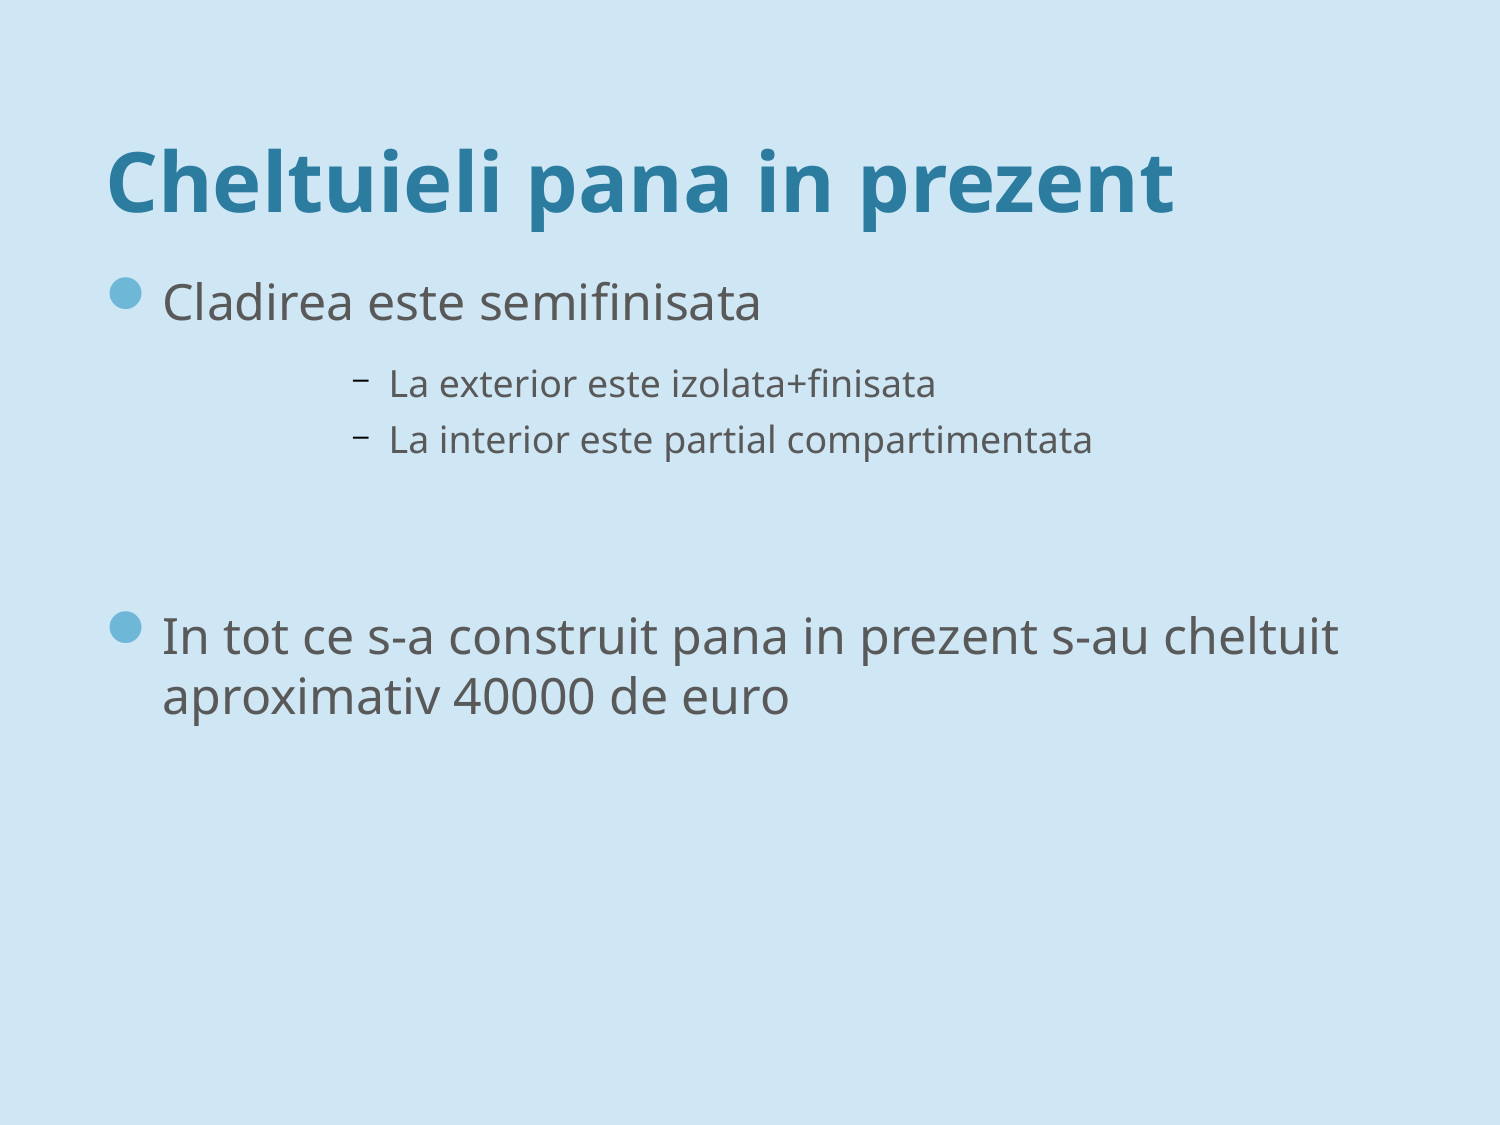

# Cheltuieli pana in prezent
Cladirea este semifinisata
La exterior este izolata+finisata
La interior este partial compartimentata
In tot ce s-a construit pana in prezent s-au cheltuit aproximativ 40000 de euro